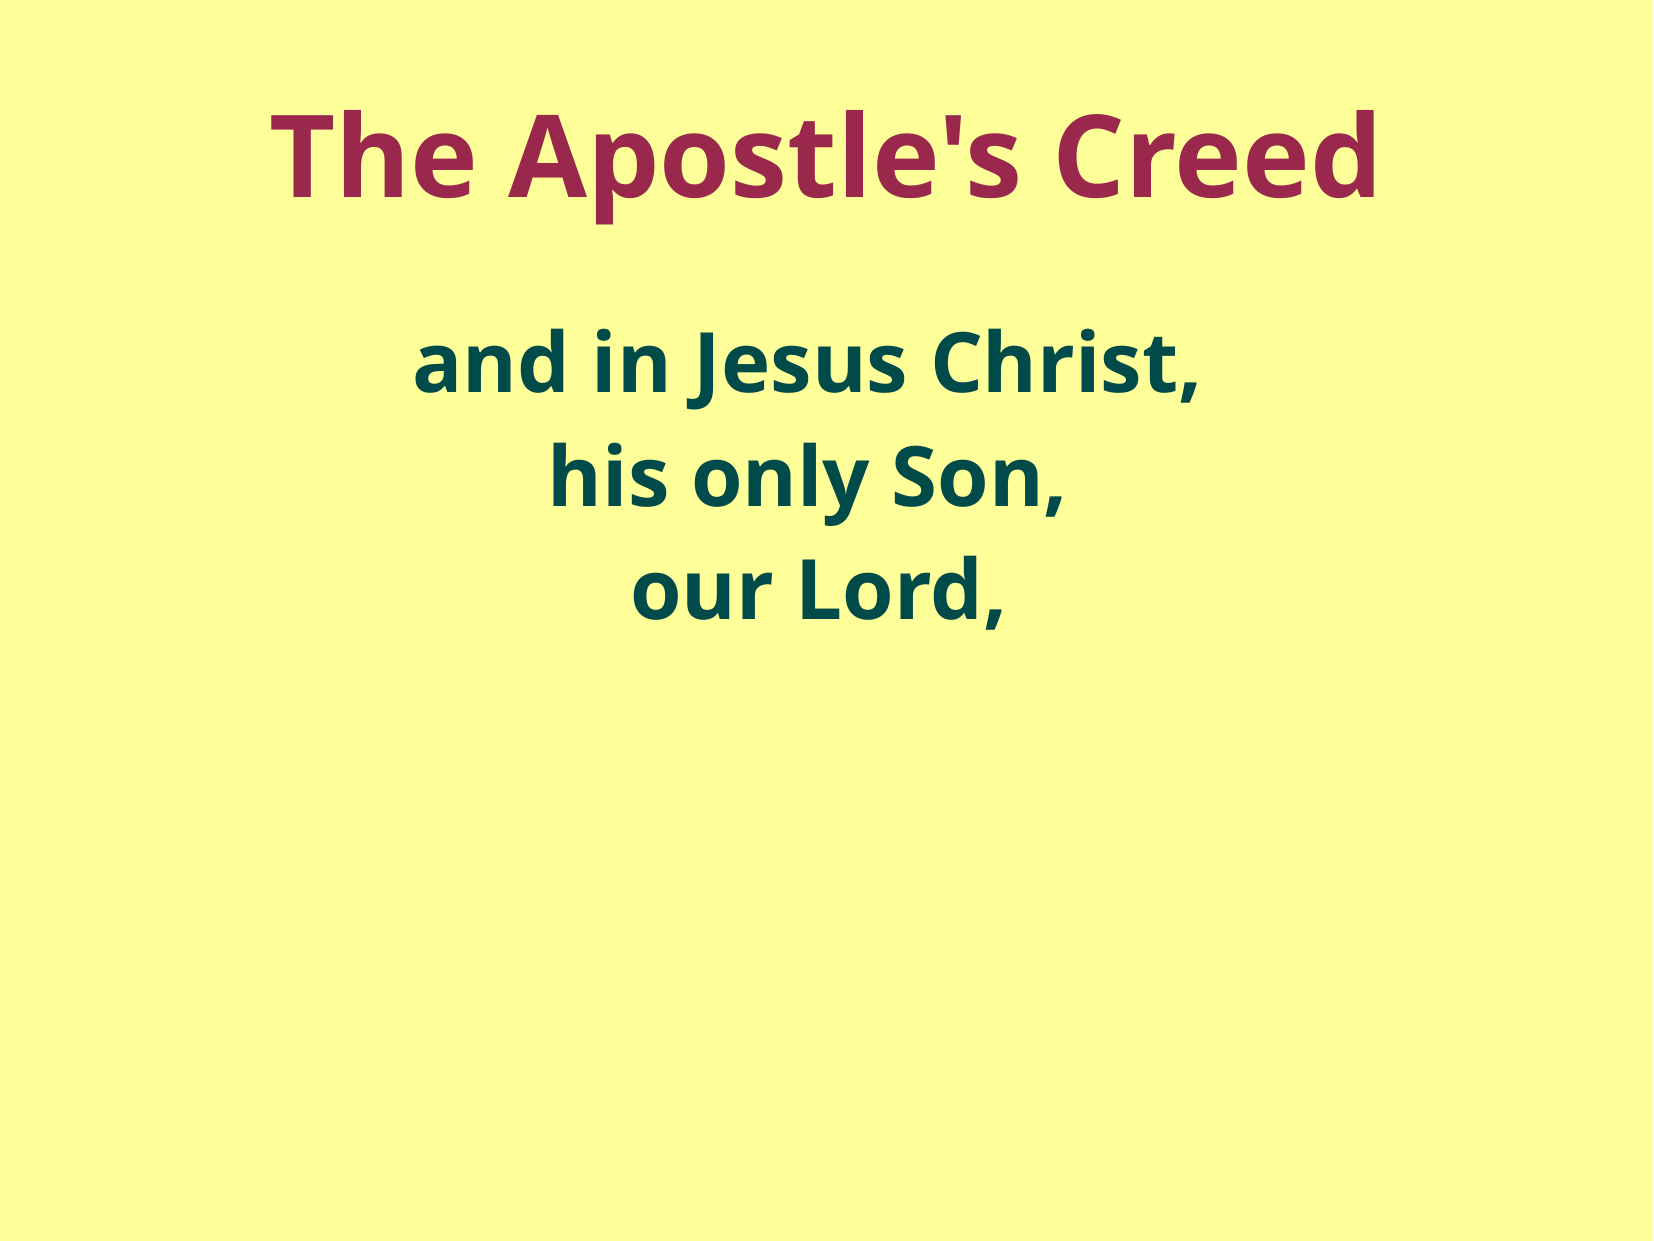

# The Apostle's Creed
and in Jesus Christ,
his only Son,
our Lord,